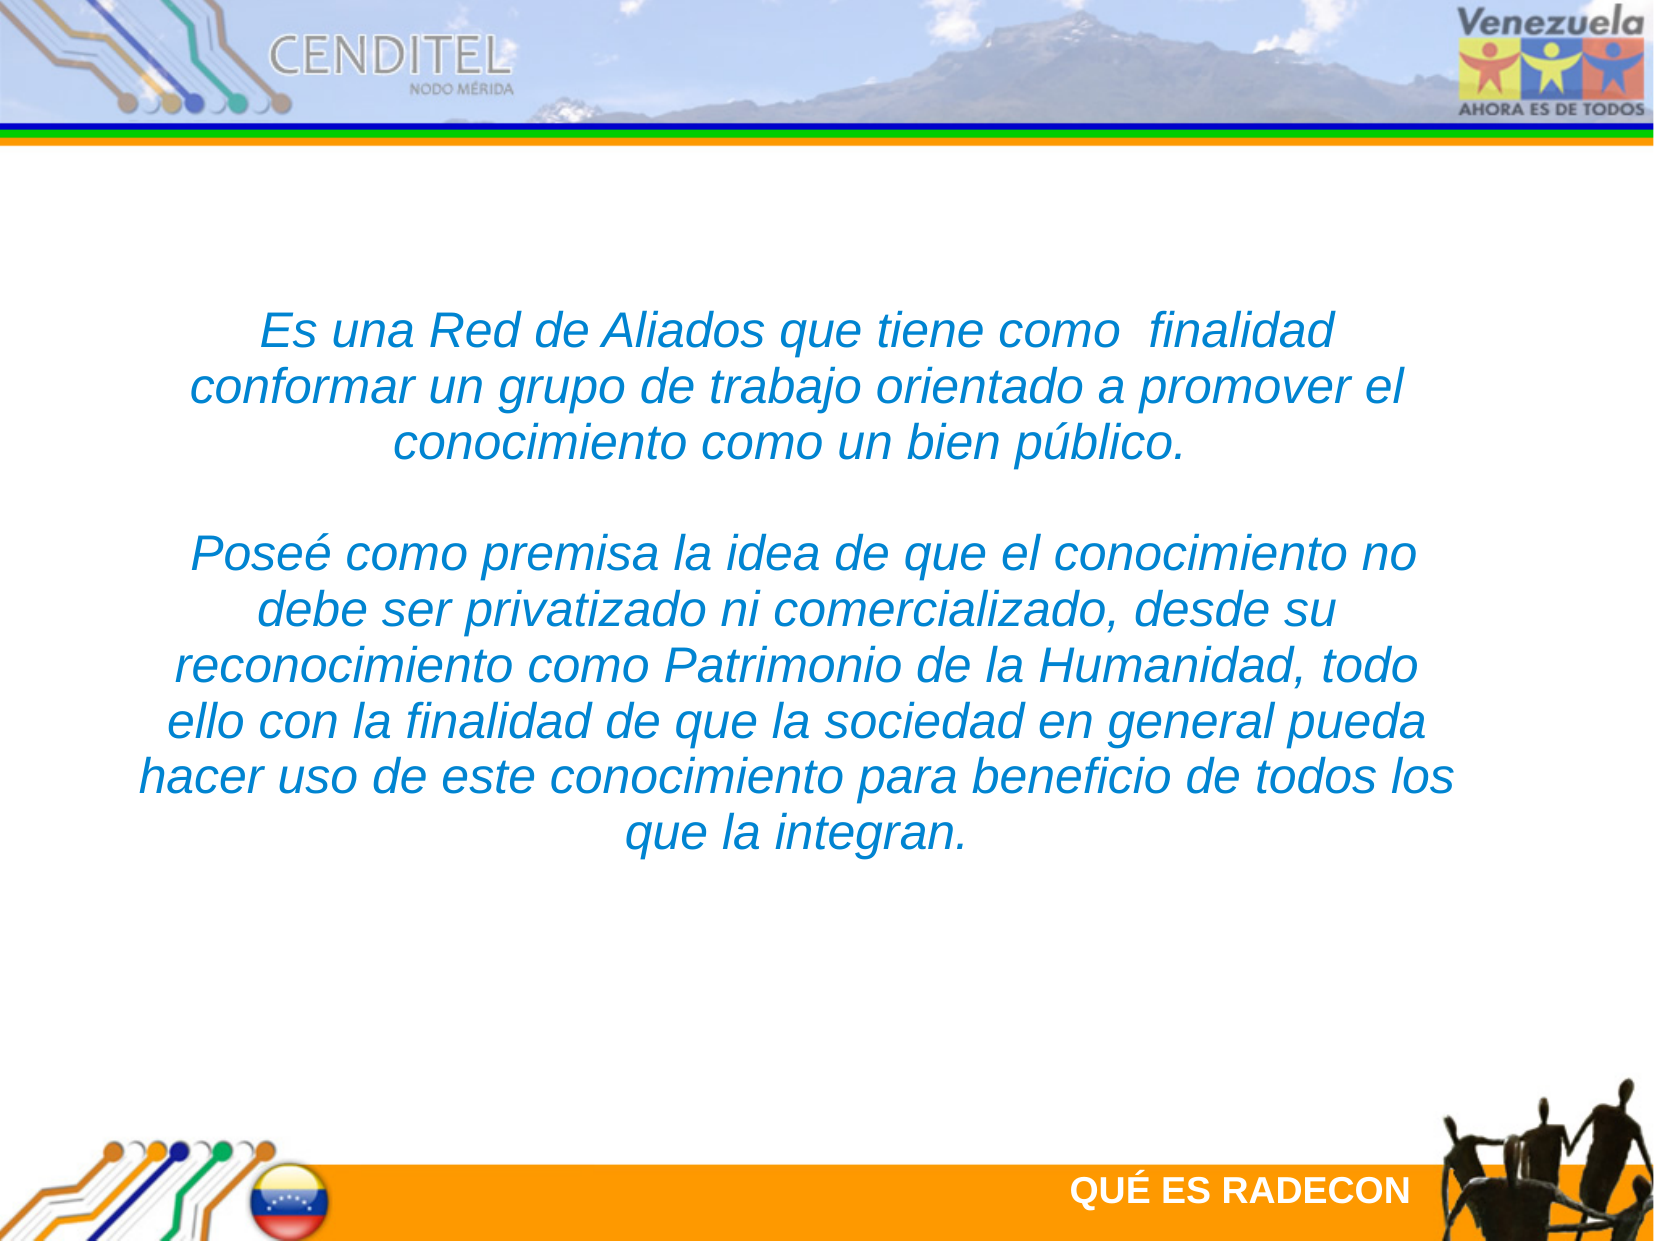

Es una Red de Aliados que tiene como finalidad conformar un grupo de trabajo orientado a promover el conocimiento como un bien público.
 Poseé como premisa la idea de que el conocimiento no debe ser privatizado ni comercializado, desde su reconocimiento como Patrimonio de la Humanidad, todo ello con la finalidad de que la sociedad en general pueda hacer uso de este conocimiento para beneficio de todos los que la integran.
 QUÉ ES RADECON